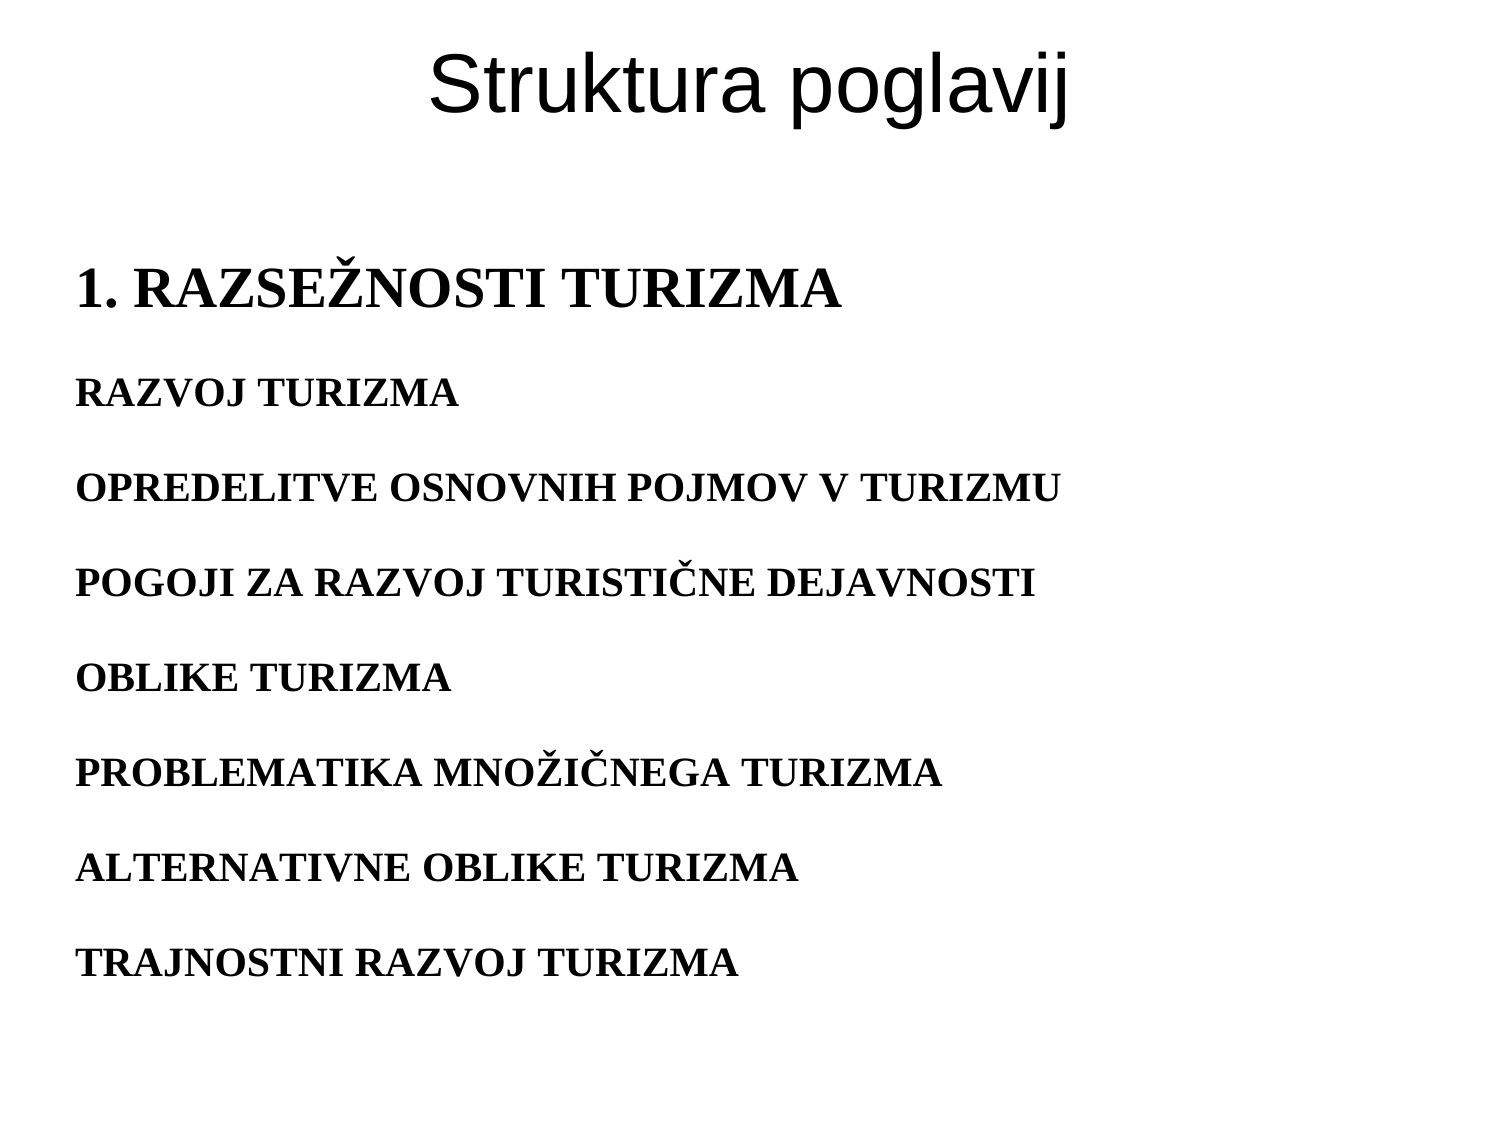

# Struktura poglavij
1. RAZSEŽNOSTI TURIZMA
RAZVOJ TURIZMA
OPREDELITVE OSNOVNIH POJMOV V TURIZMU
POGOJI ZA RAZVOJ TURISTIČNE DEJAVNOSTI
OBLIKE TURIZMA
PROBLEMATIKA MNOŽIČNEGA TURIZMA
ALTERNATIVNE OBLIKE TURIZMA
TRAJNOSTNI RAZVOJ TURIZMA